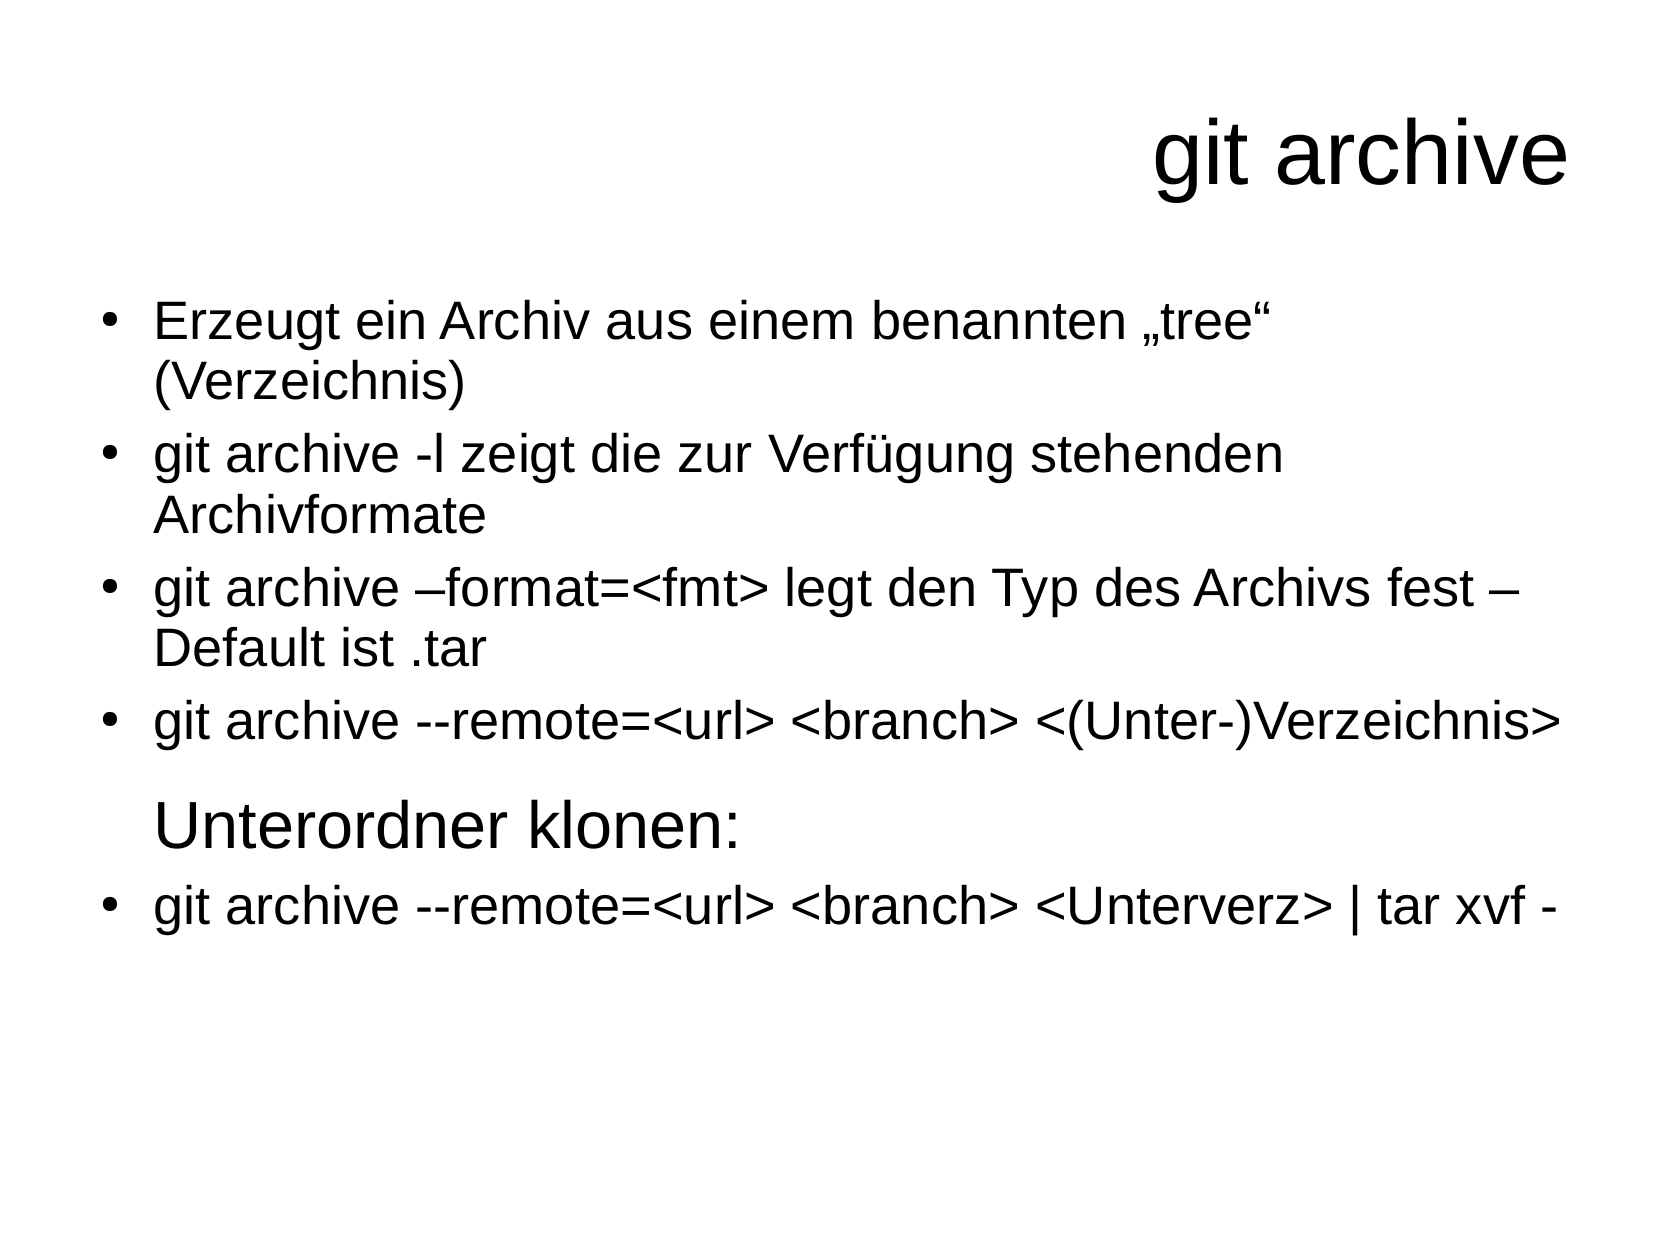

# git archive
Erzeugt ein Archiv aus einem benannten „tree“ (Verzeichnis)
git archive -l zeigt die zur Verfügung stehenden Archivformate
git archive –format=<fmt> legt den Typ des Archivs fest – Default ist .tar
git archive --remote=<url> <branch> <(Unter-)Verzeichnis>
Unterordner klonen:
git archive --remote=<url> <branch> <Unterverz> | tar xvf -